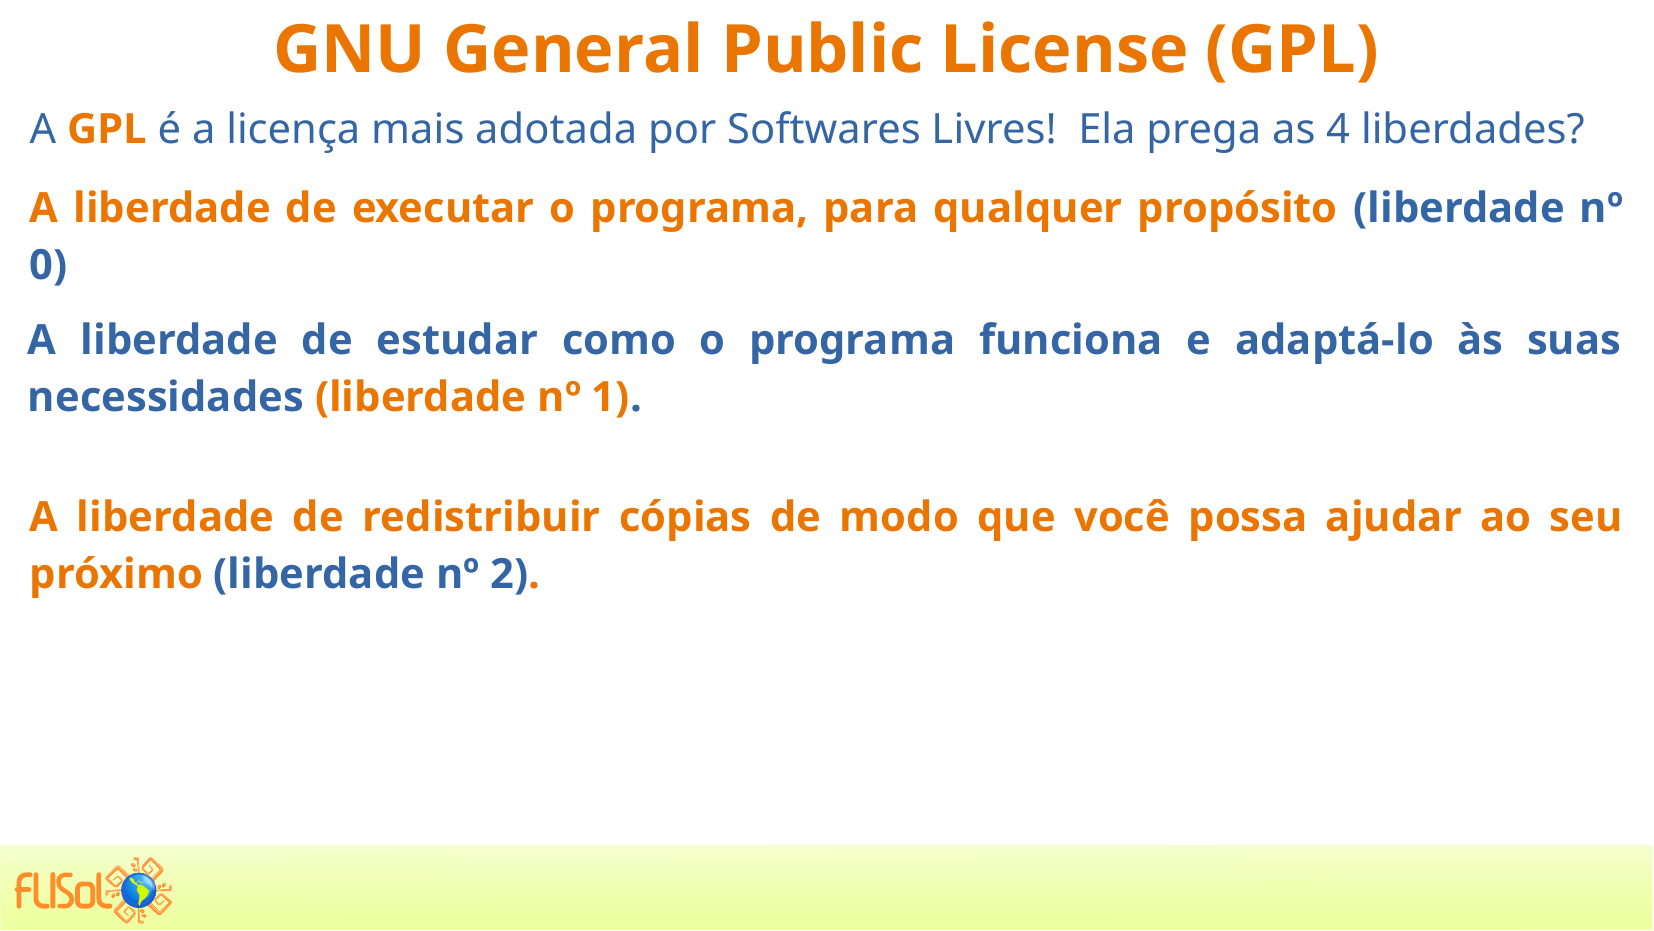

GNU General Public License (GPL)
A GPL é a licença mais adotada por Softwares Livres! Ela prega as 4 liberdades?
A liberdade de executar o programa, para qualquer propósito (liberdade nº 0)
A liberdade de estudar como o programa funciona e adaptá-lo às suas necessidades (liberdade nº 1).
A liberdade de redistribuir cópias de modo que você possa ajudar ao seu próximo (liberdade nº 2).